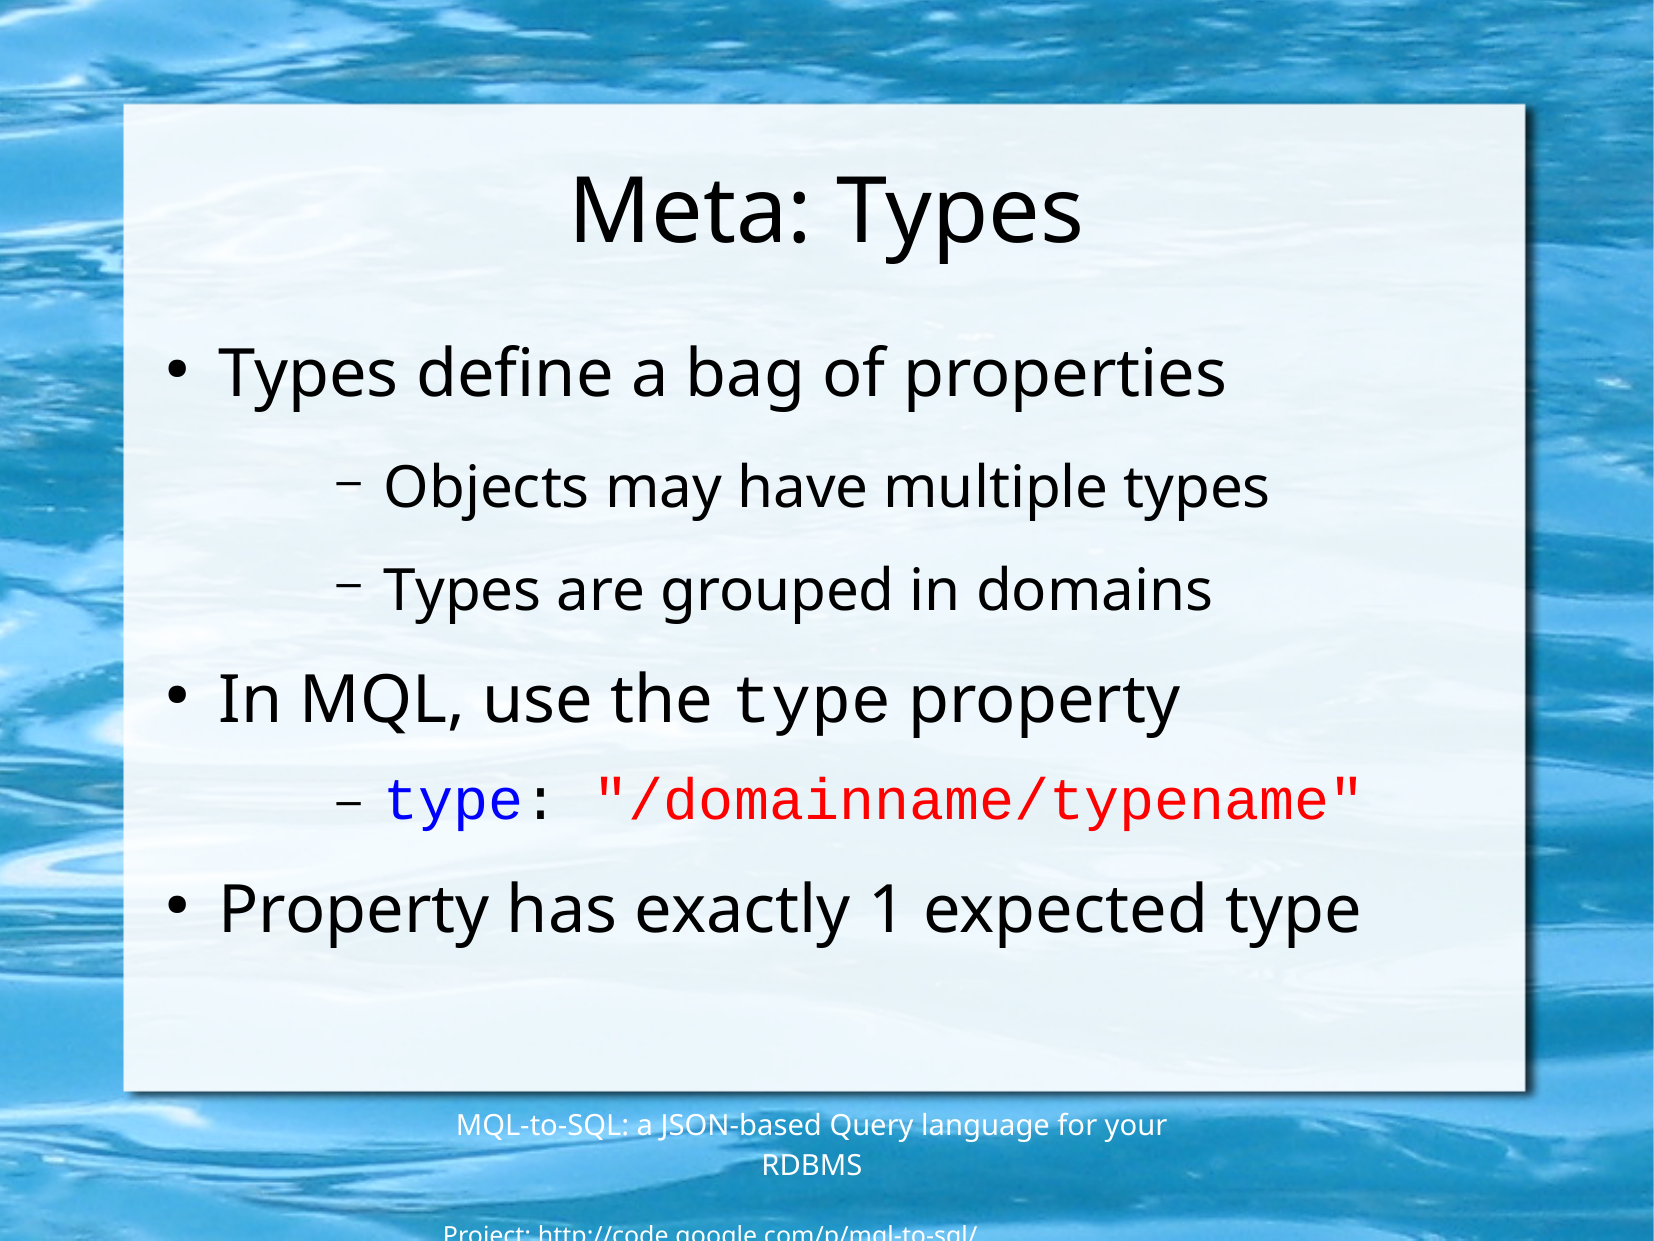

# Meta: Types
Types define a bag of properties
Objects may have multiple types
Types are grouped in domains
In MQL, use the type property
type: "/domainname/typename"
Property has exactly 1 expected type